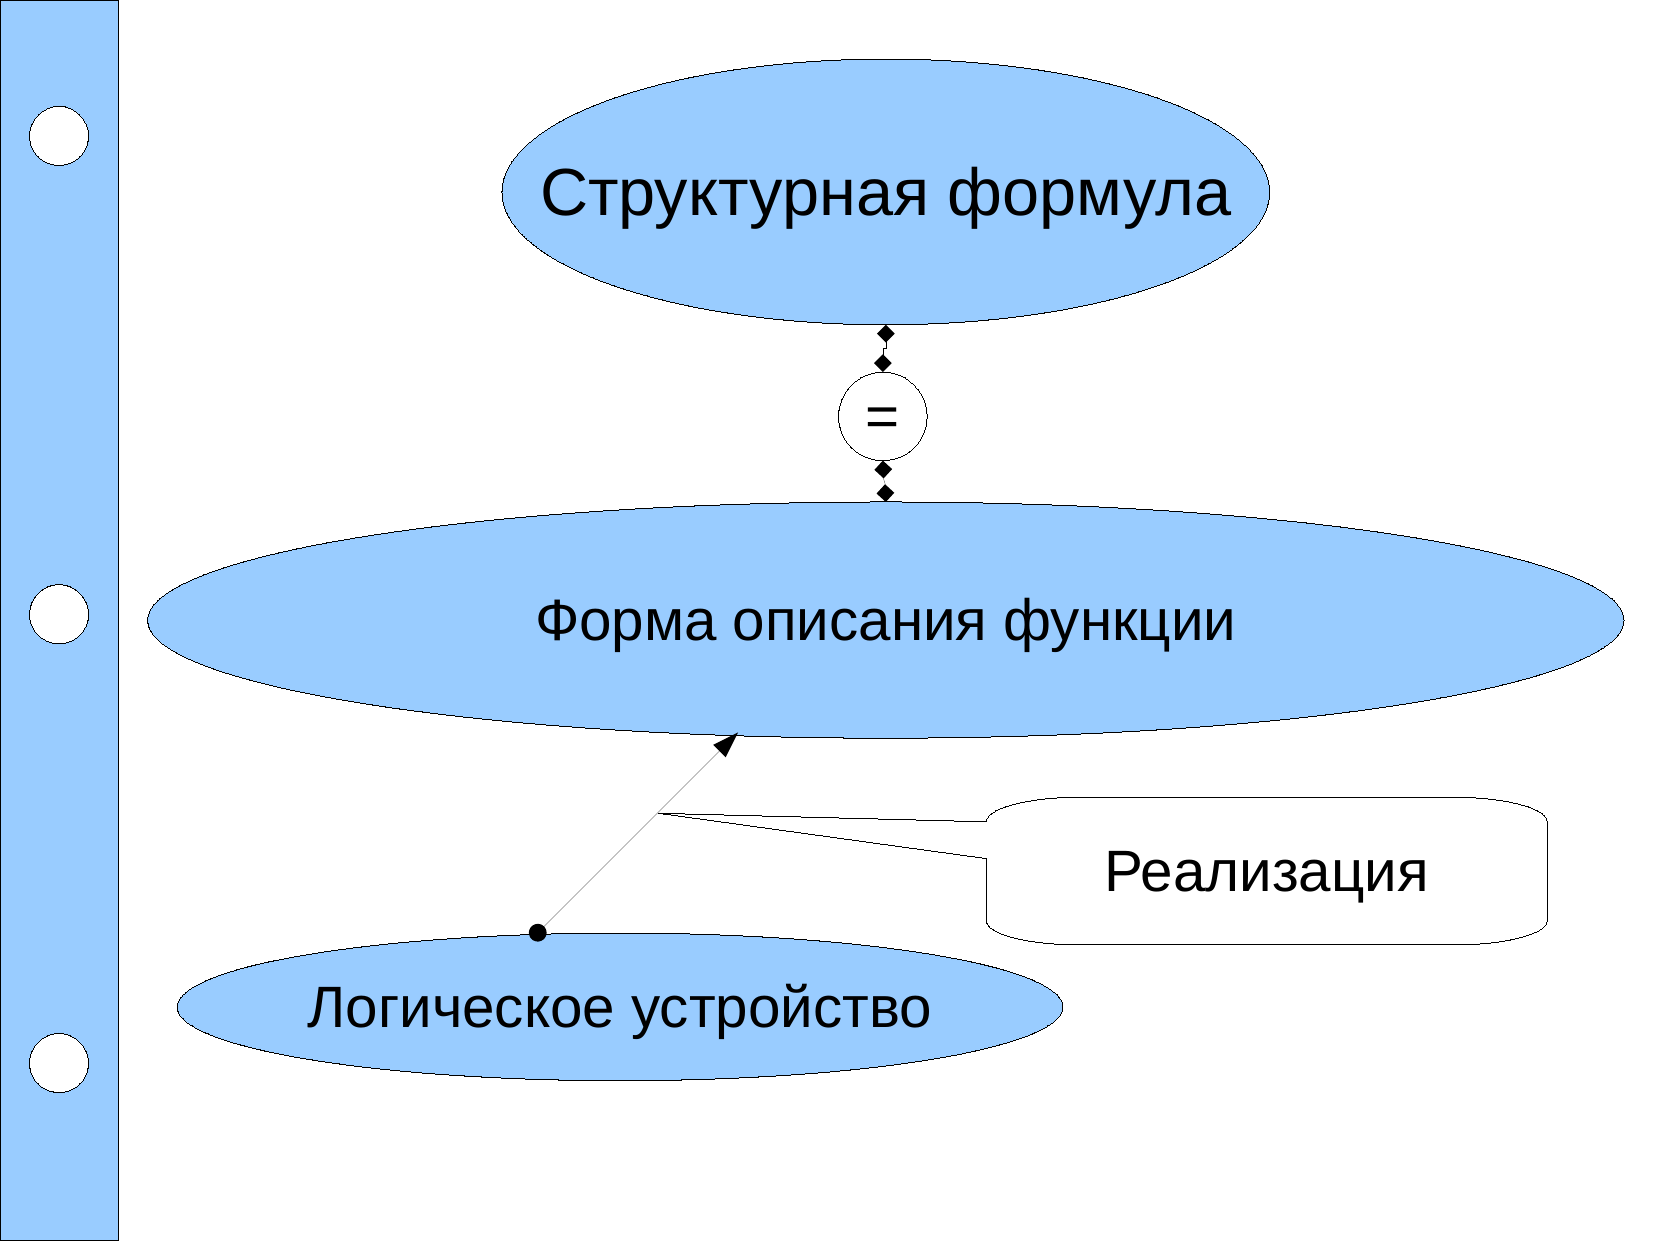

Структурная формула
=
Форма описания функции
Реализация
Логическое устройство